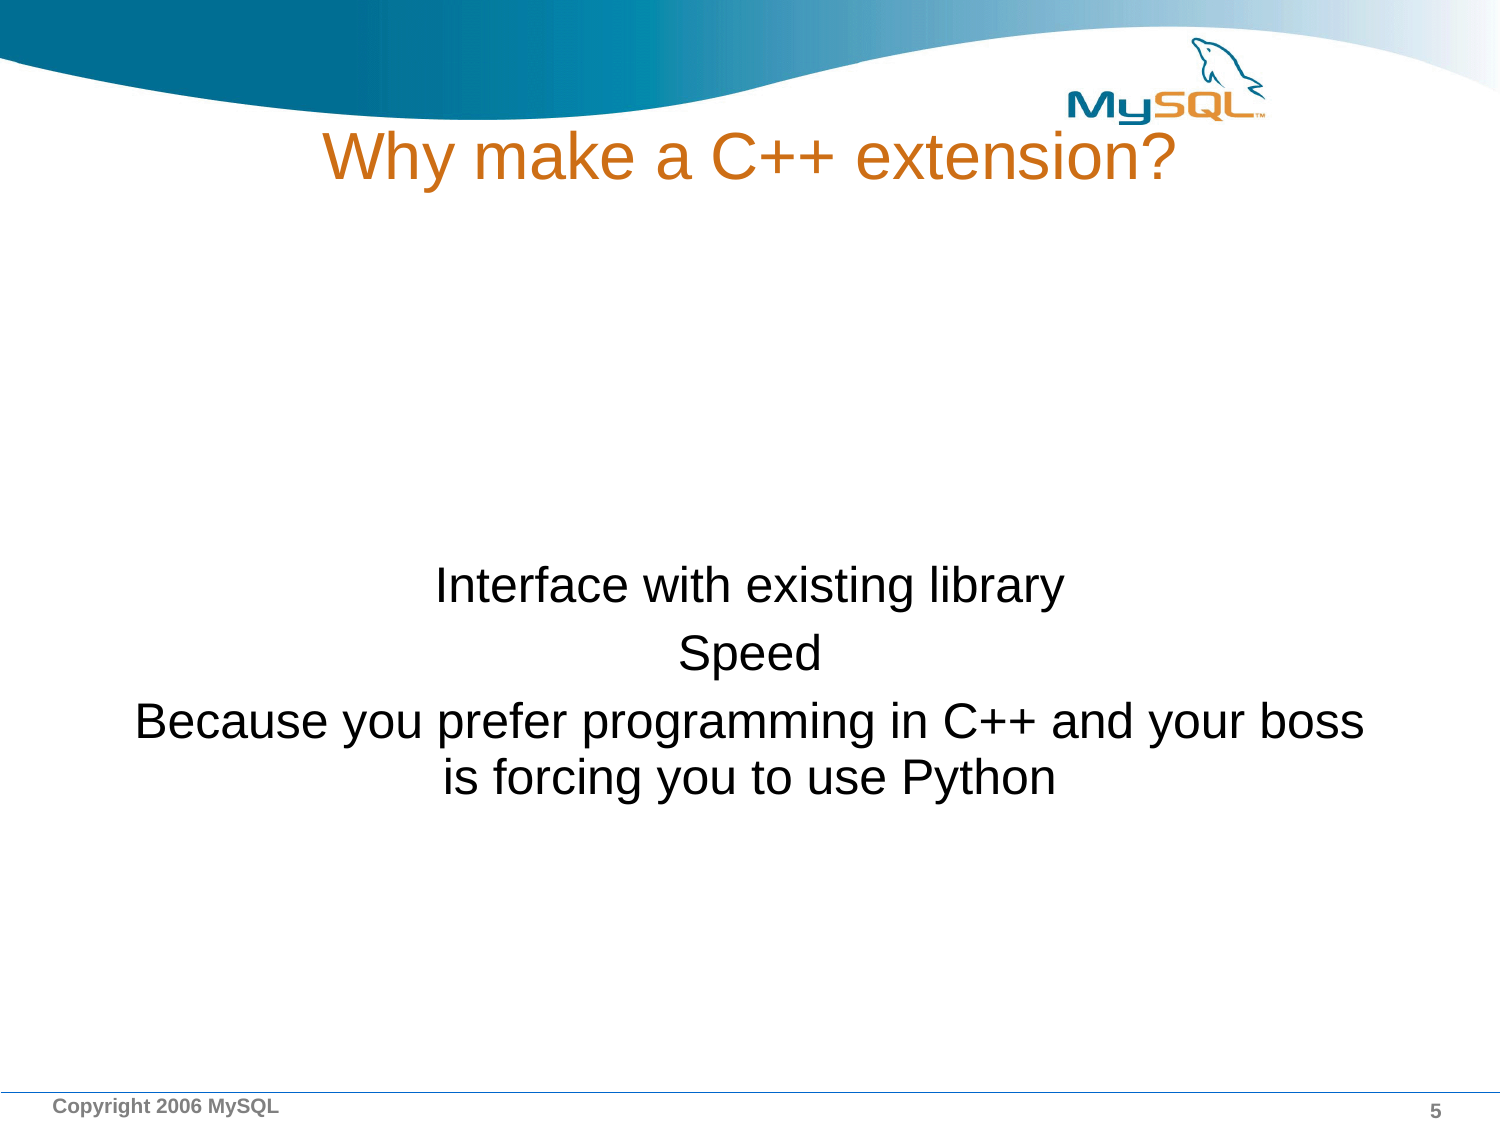

# Why make a C++ extension?
Interface with existing library
Speed
Because you prefer programming in C++ and your boss is forcing you to use Python